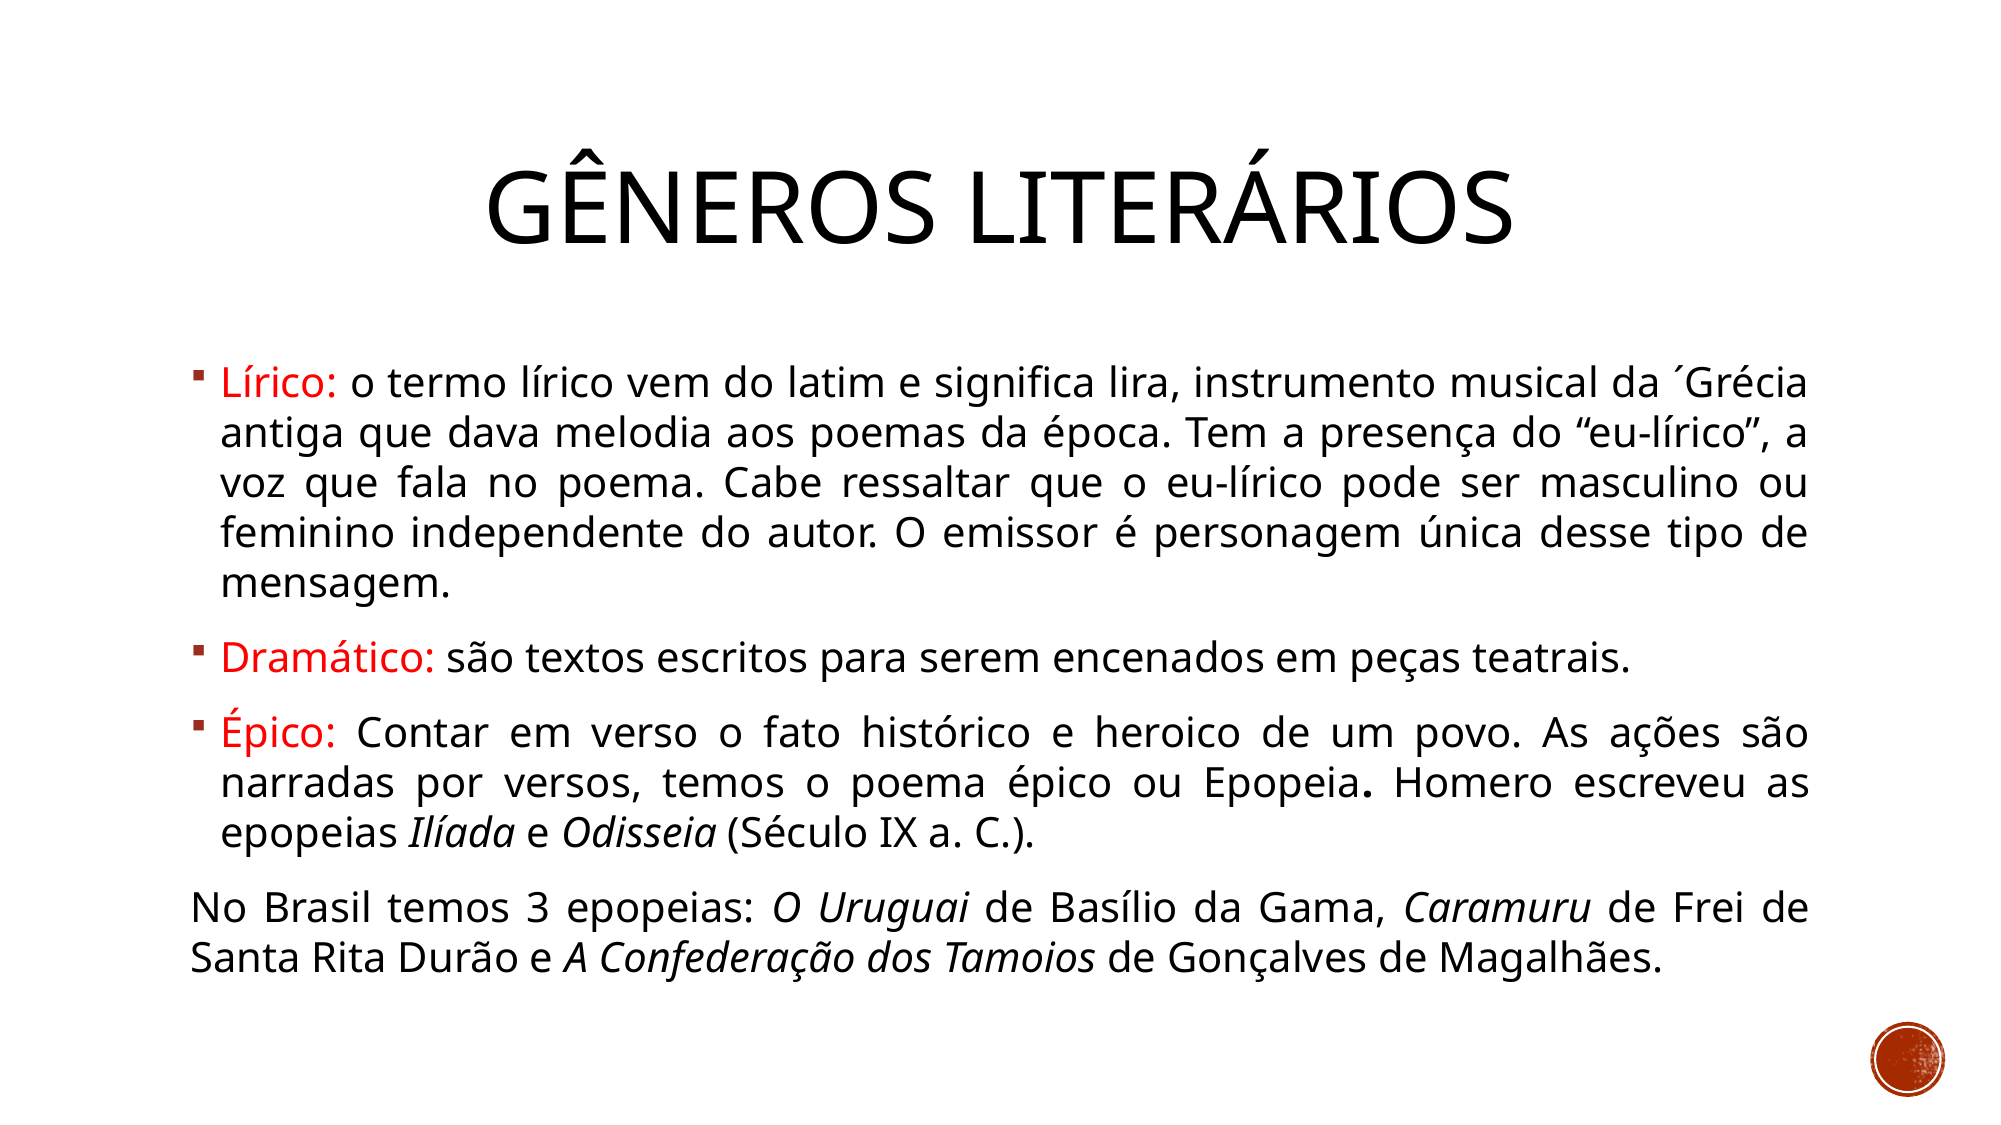

# GÊNEROS LITERÁRIOS
Lírico: o termo lírico vem do latim e significa lira, instrumento musical da ´Grécia antiga que dava melodia aos poemas da época. Tem a presença do “eu-lírico”, a voz que fala no poema. Cabe ressaltar que o eu-lírico pode ser masculino ou feminino independente do autor. O emissor é personagem única desse tipo de mensagem.
Dramático: são textos escritos para serem encenados em peças teatrais.
Épico: Contar em verso o fato histórico e heroico de um povo. As ações são narradas por versos, temos o poema épico ou Epopeia. Homero escreveu as epopeias Ilíada e Odisseia (Século IX a. C.).
No Brasil temos 3 epopeias: O Uruguai de Basílio da Gama, Caramuru de Frei de Santa Rita Durão e A Confederação dos Tamoios de Gonçalves de Magalhães.